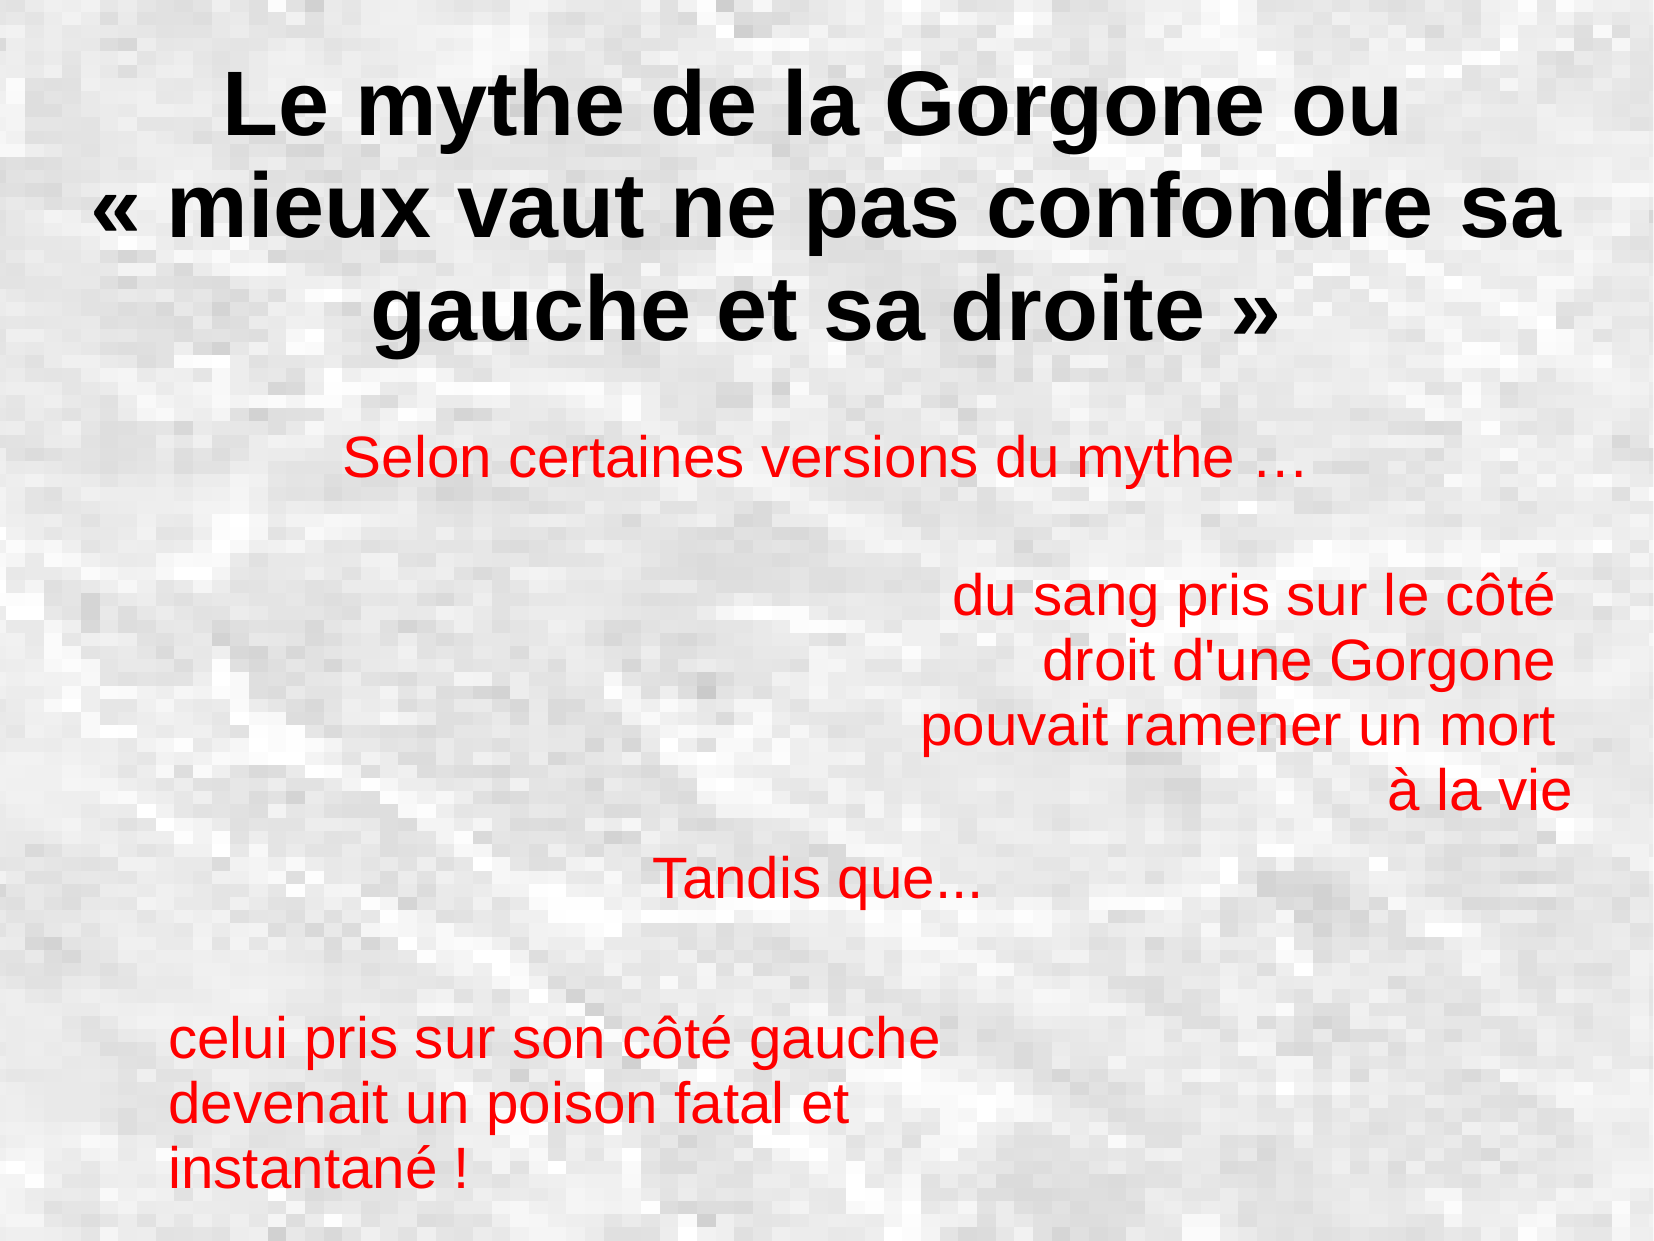

# Le mythe de la Gorgone ou « mieux vaut ne pas confondre sa gauche et sa droite » Selon certaines versions du mythe …
du sang pris sur le côté
droit d'une Gorgone
pouvait ramener un mort
à la vie
Tandis que...
celui pris sur son côté gauche
devenait un poison fatal et
instantané !